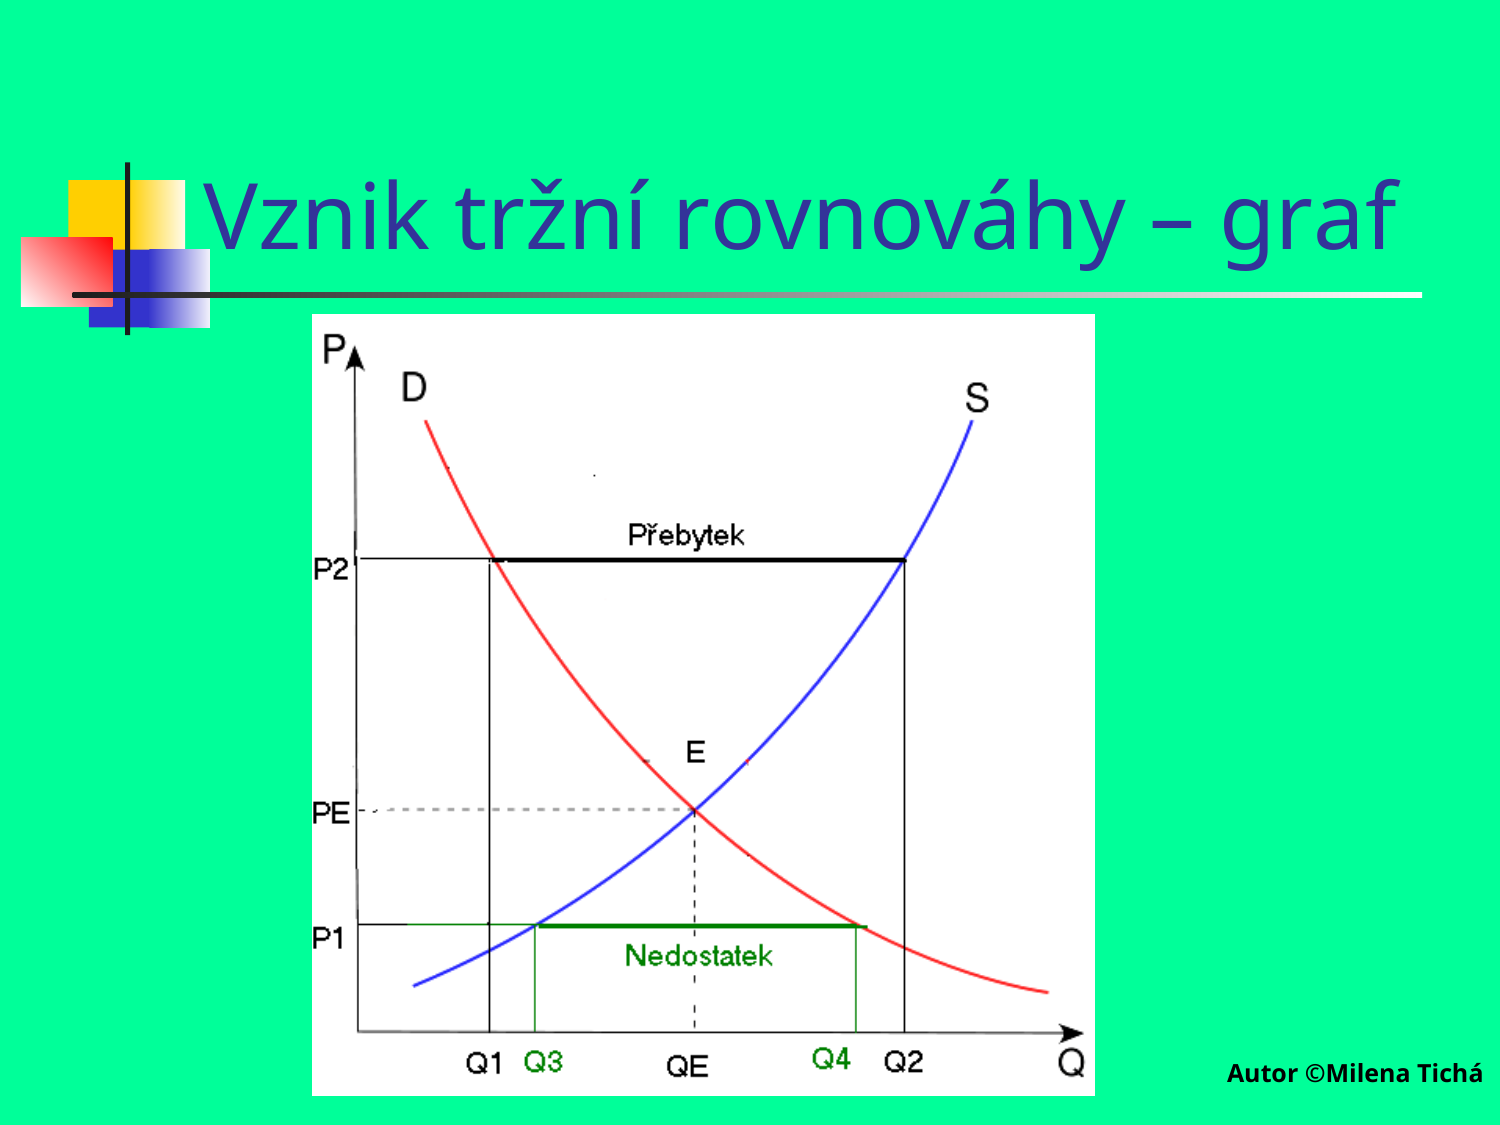

# Vznik tržní rovnováhy – graf
 Autor ©Milena Tichá